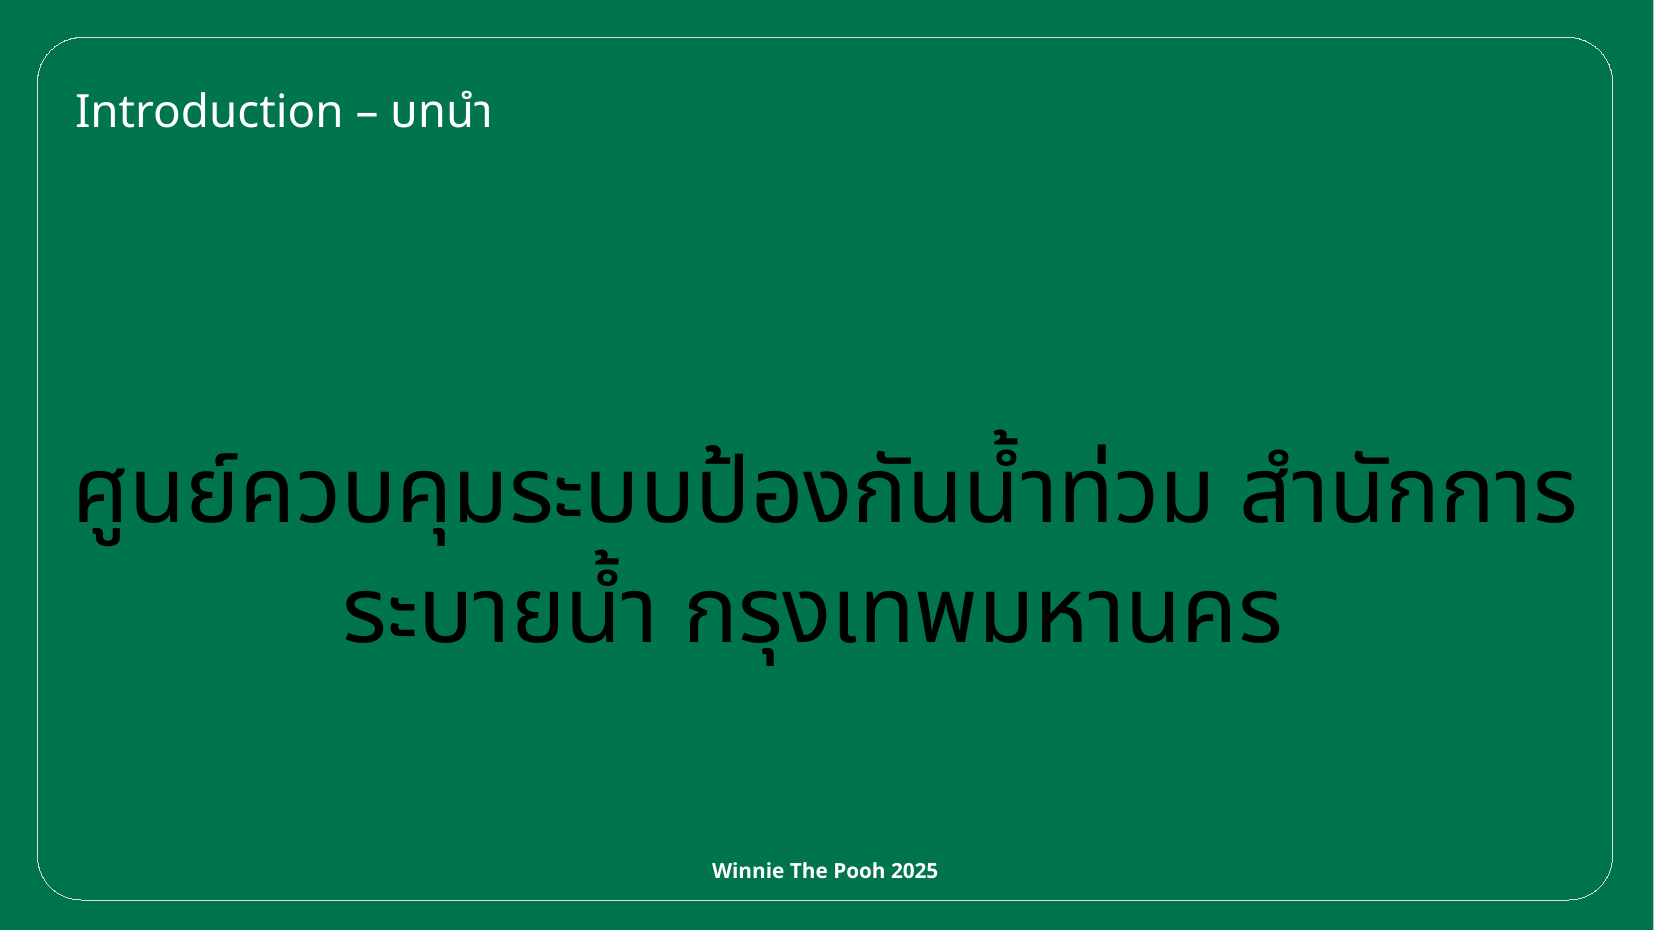

Introduction – บทนำ
# ศูนย์ควบคุมระบบป้องกันน้ำท่วม สำนักการระบายน้ำ กรุงเทพมหานคร
Winnie The Pooh 2025